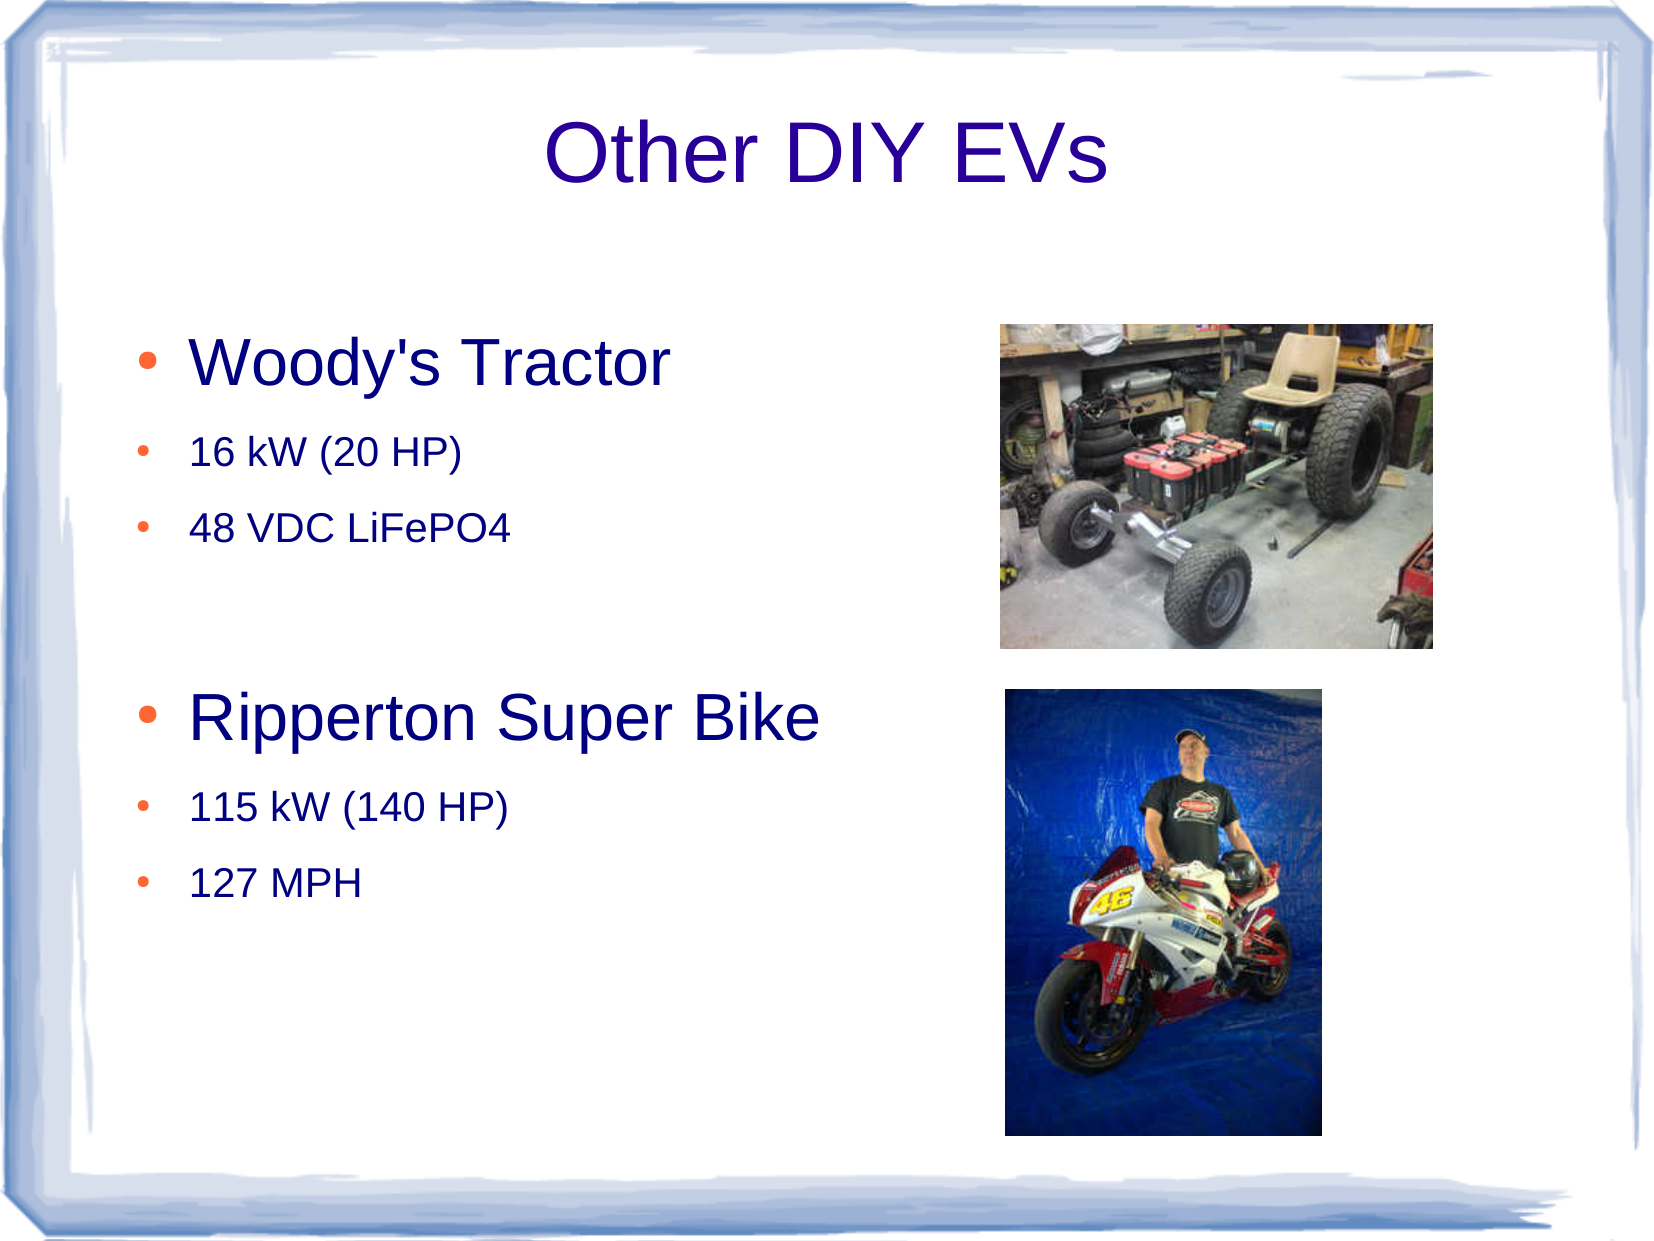

# Other DIY EVs
Woody's Tractor
16 kW (20 HP)
48 VDC LiFePO4
Ripperton Super Bike
115 kW (140 HP)
127 MPH